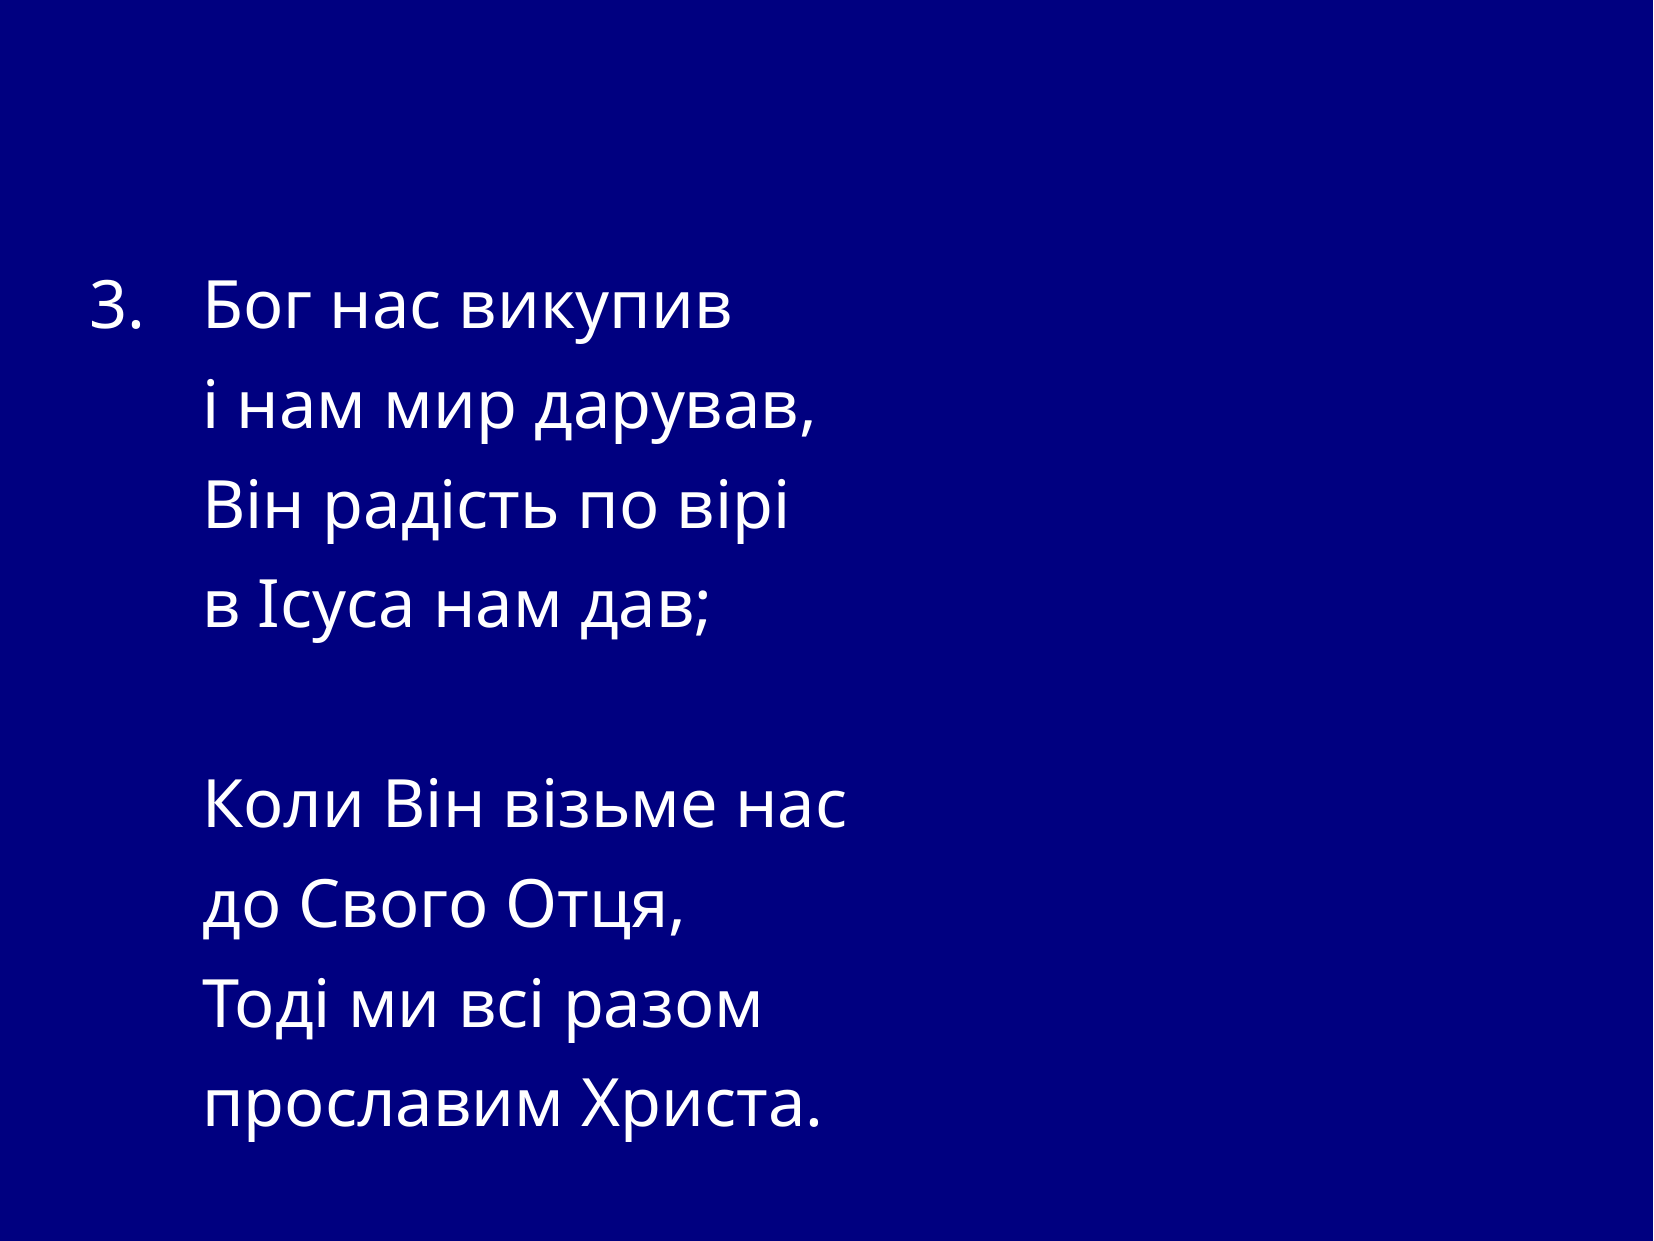

3.	Бог нас викупив
	і нам мир дарував,
	Він радість по вірі
	в Ісуса нам дав;
	Коли Він візьме нас
	до Свого Отця,
	Тоді ми всі разом
	прославим Христа.